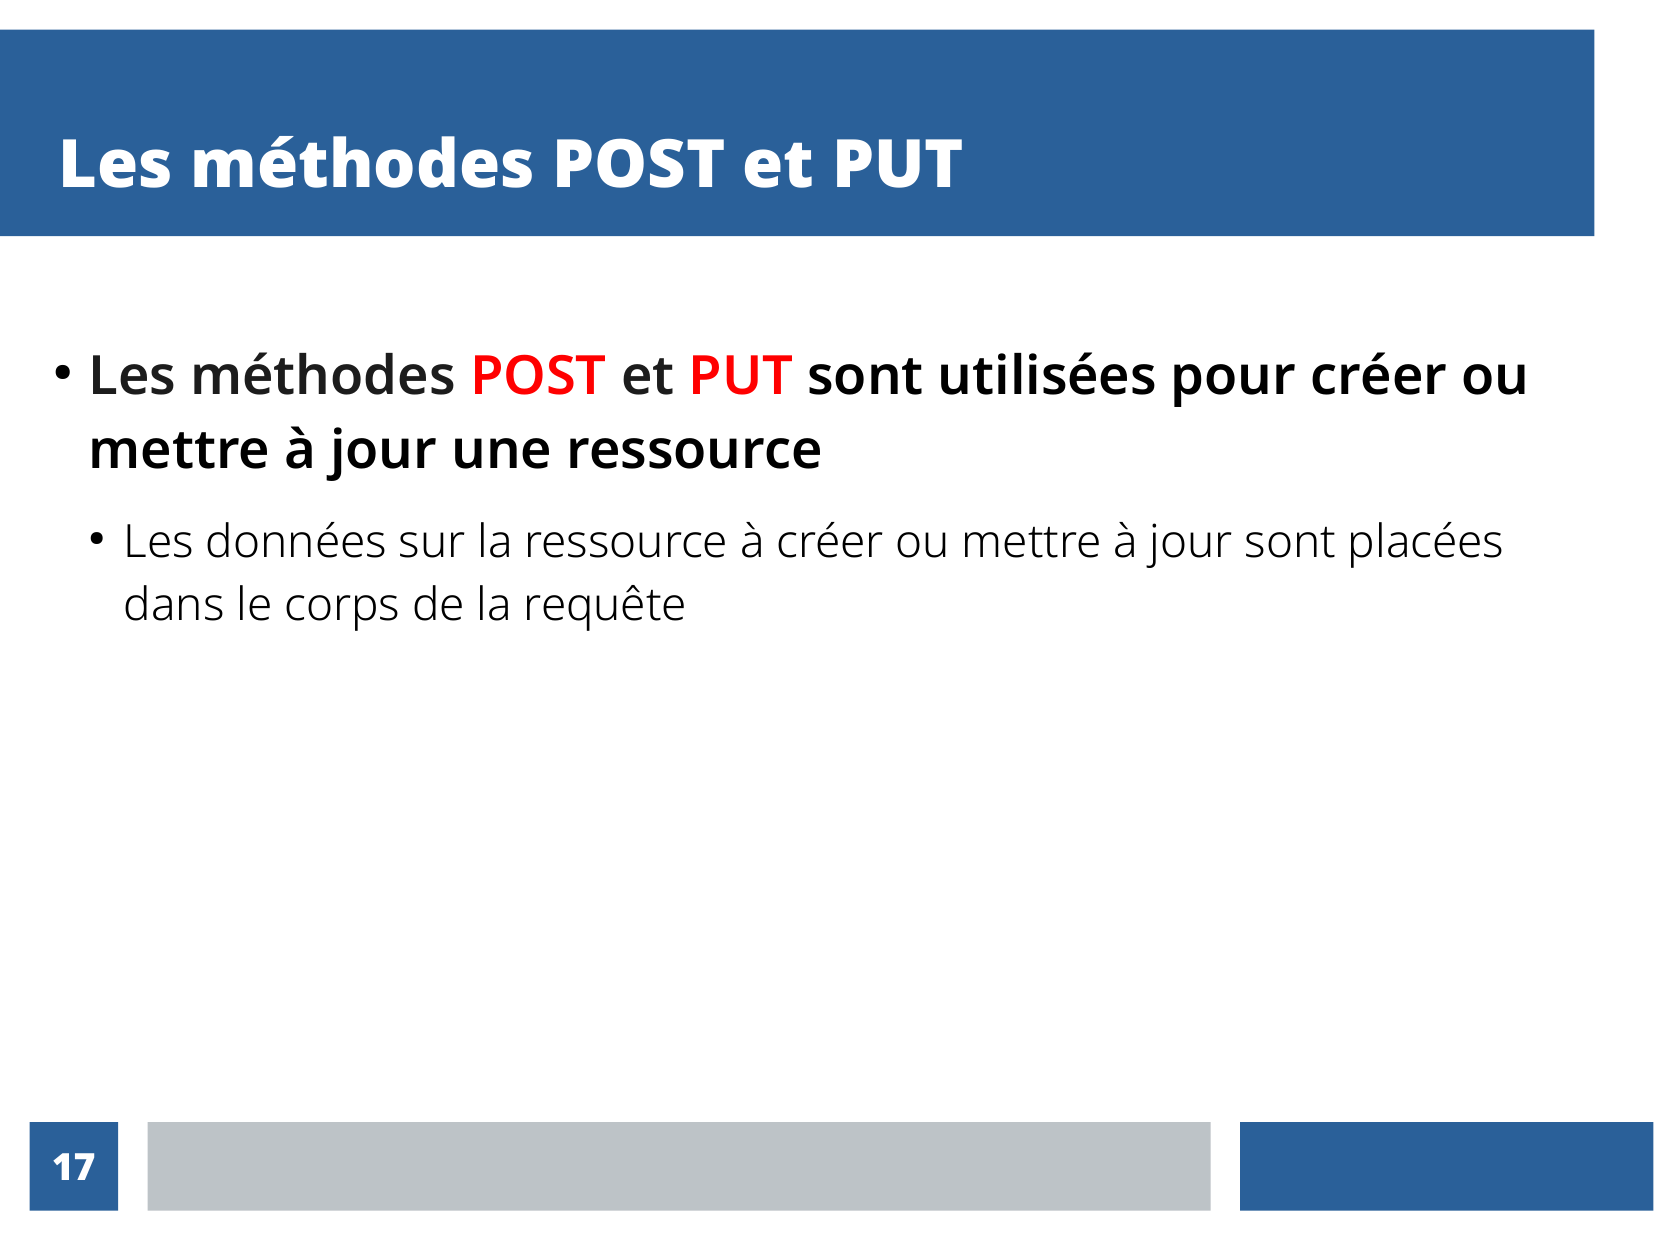

# Les méthodes POST et PUT
Les méthodes POST et PUT sont utilisées pour créer ou mettre à jour une ressource
Les données sur la ressource à créer ou mettre à jour sont placées dans le corps de la requête
17